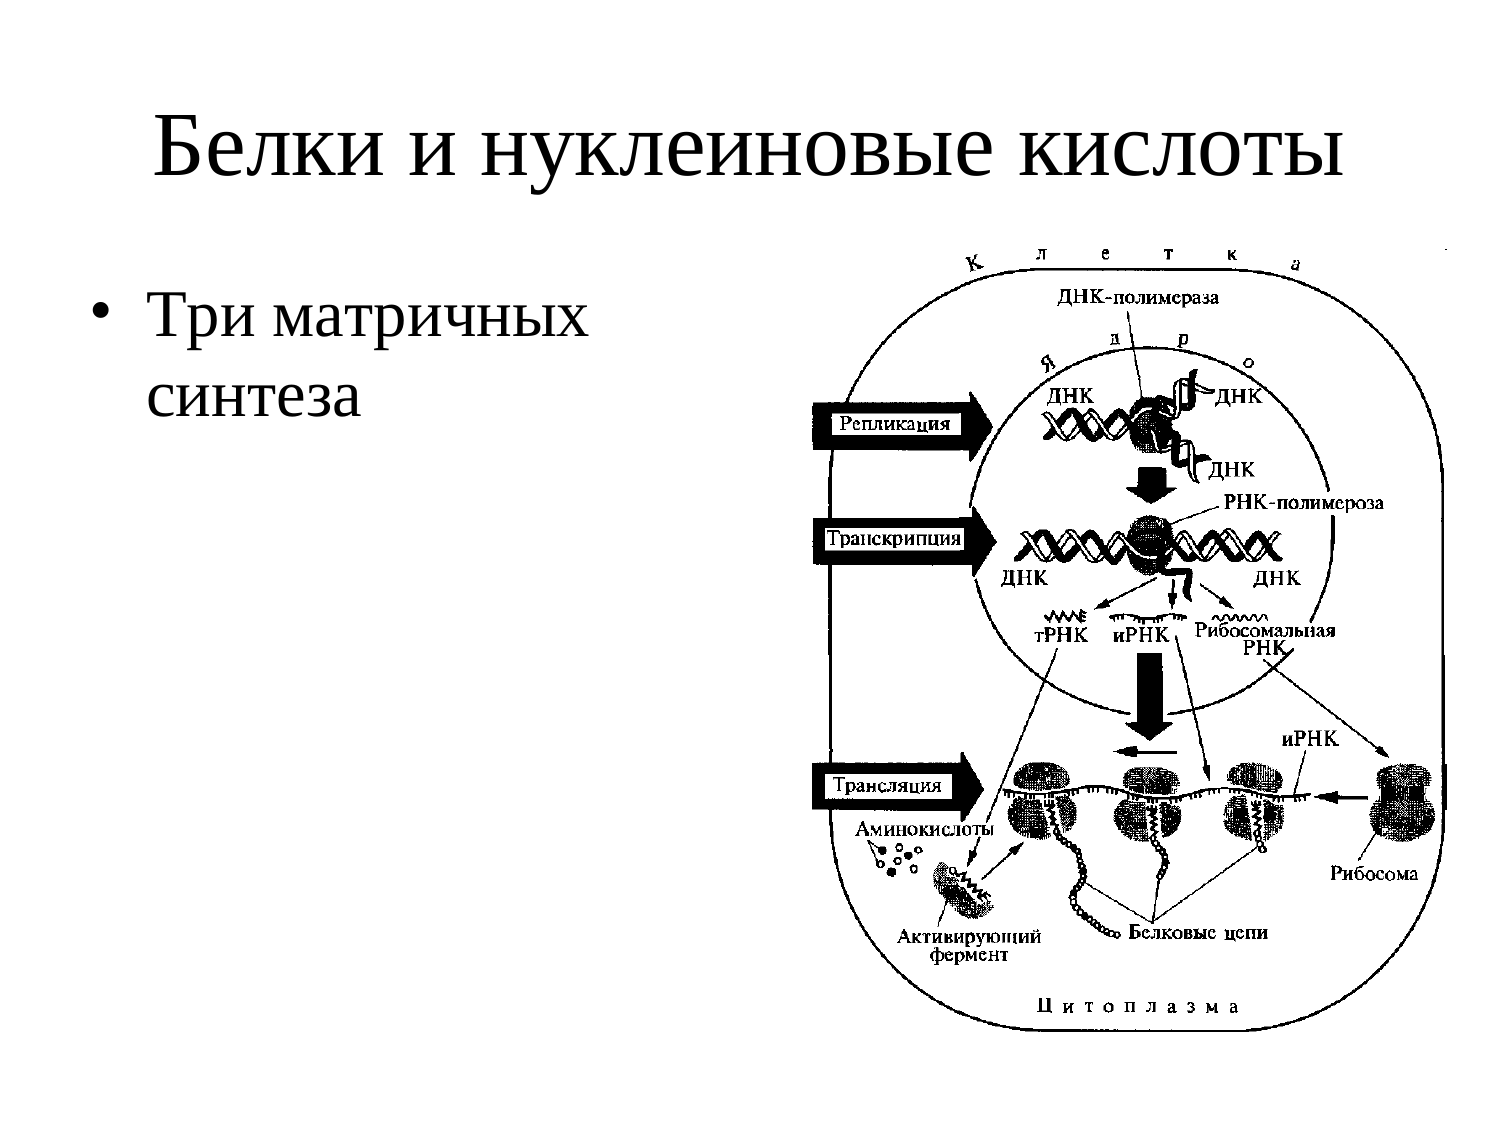

# Белки и нуклеиновые кислоты
Три матричных синтеза